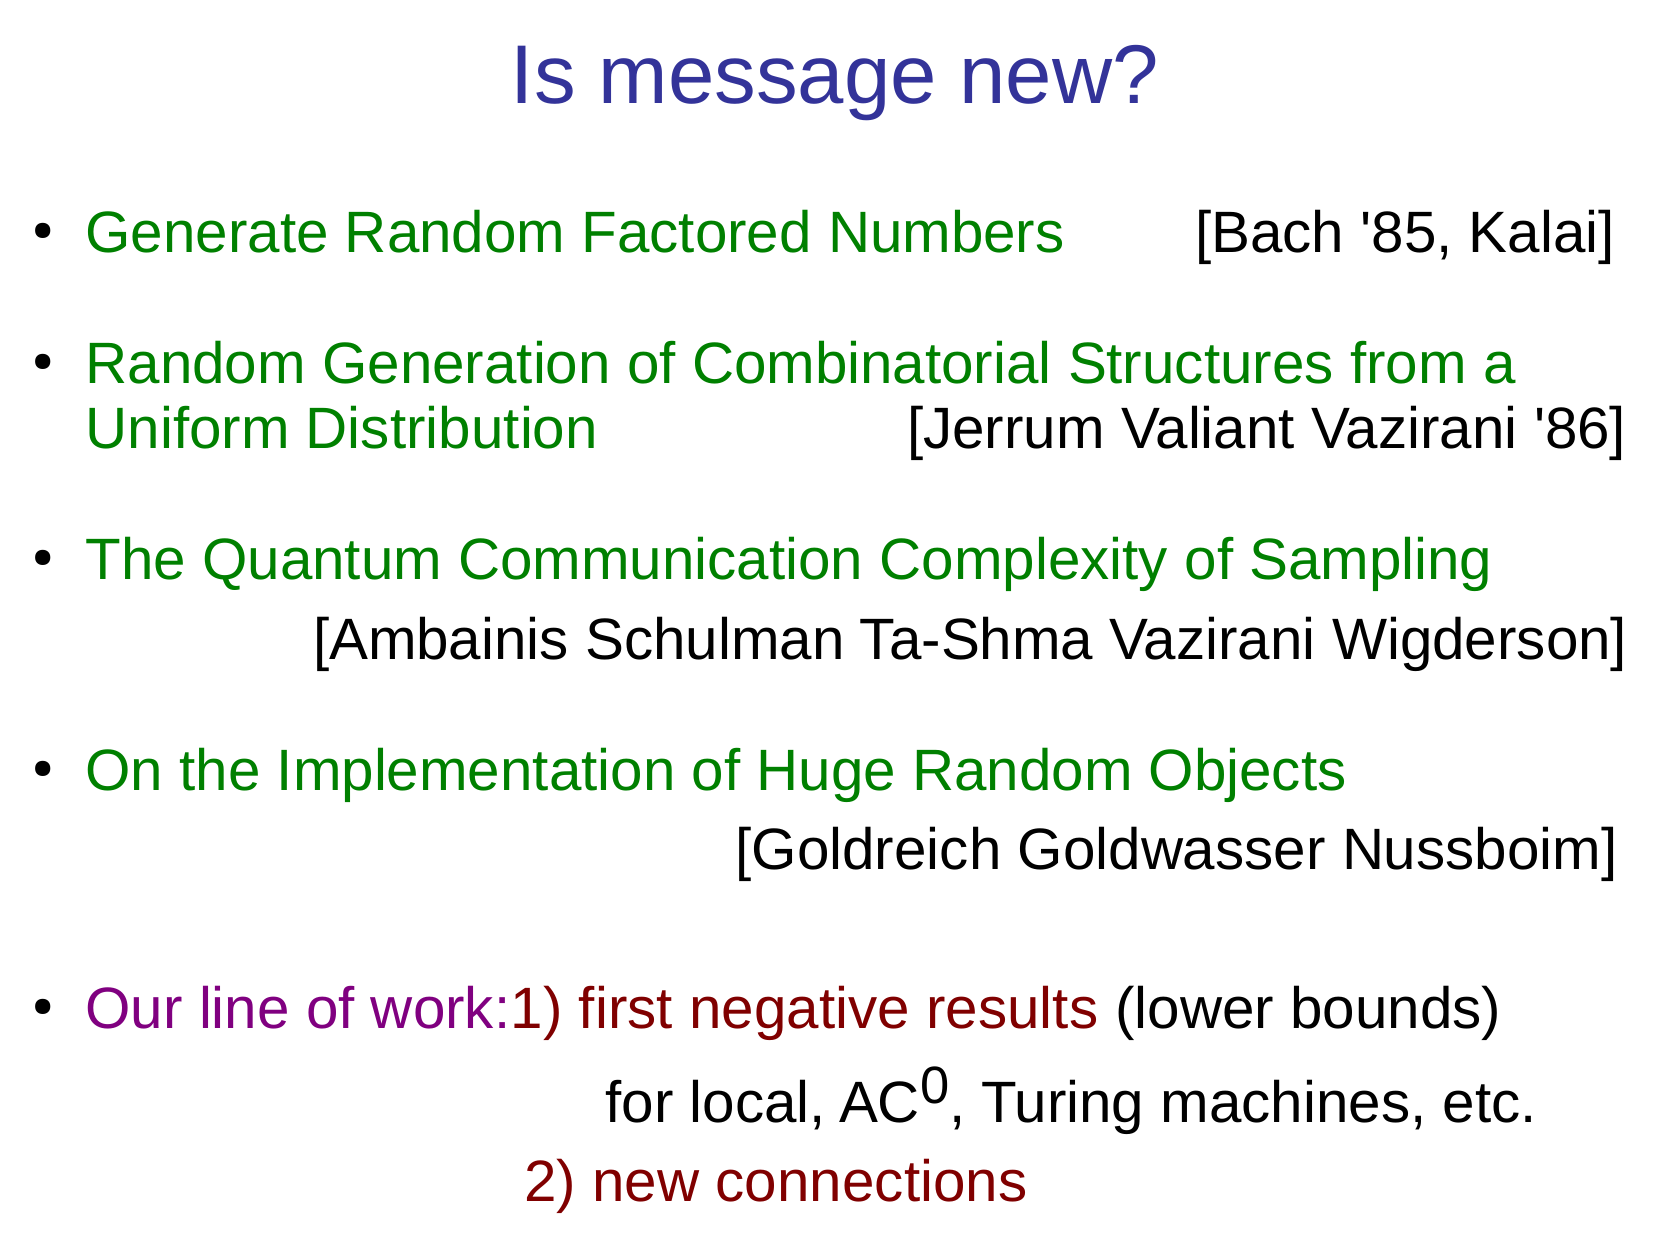

Is message new?
# Generate Random Factored Numbers [Bach '85, Kalai]
Random Generation of Combinatorial Structures from a Uniform Distribution [Jerrum Valiant Vazirani '86]
The Quantum Communication Complexity of Sampling
 [Ambainis Schulman Ta-Shma Vazirani Wigderson]
On the Implementation of Huge Random Objects
 [Goldreich Goldwasser Nussboim]
Our line of work:1) first negative results (lower bounds)
 for local, AC0, Turing machines, etc.
 2) new connections